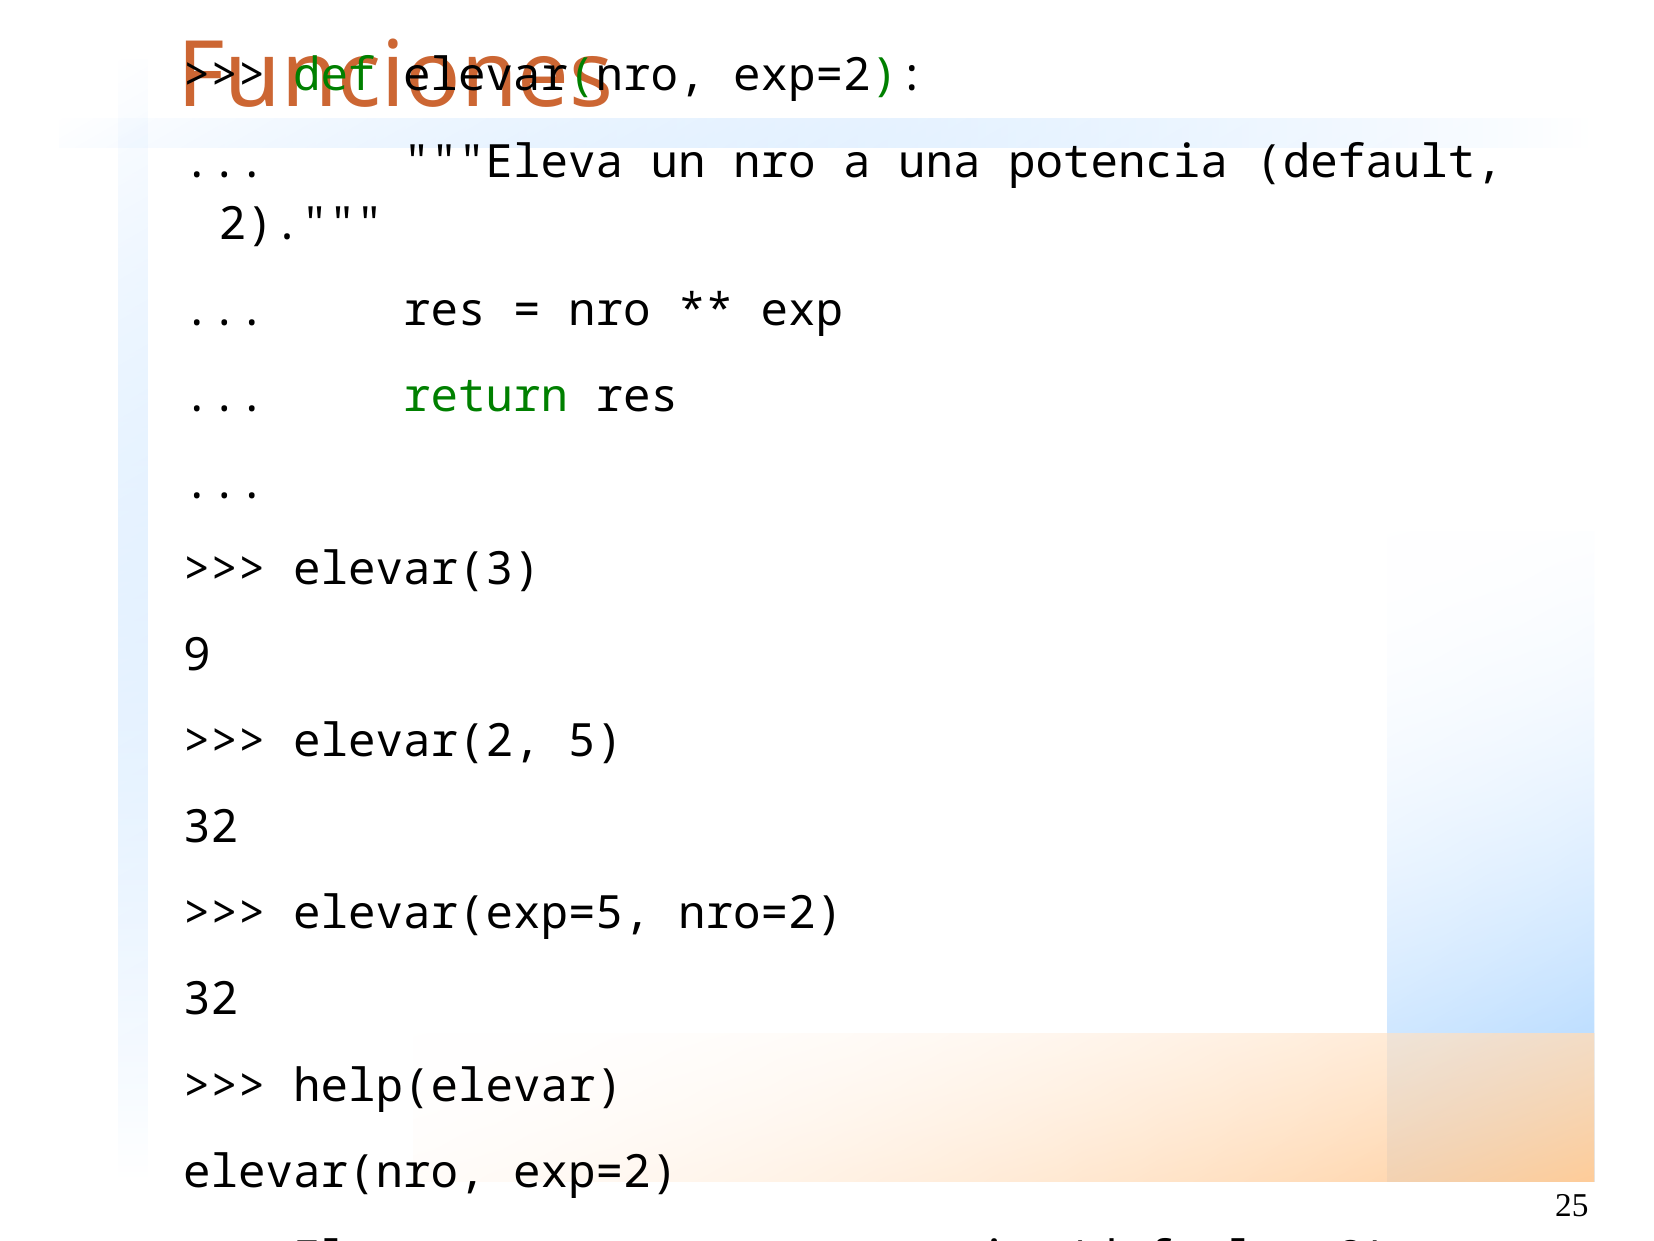

# Funciones
>>> def elevar(nro, exp=2):
... """Eleva un nro a una potencia (default, 2)."""
... res = nro ** exp
... return res
...
>>> elevar(3)
9
>>> elevar(2, 5)
32
>>> elevar(exp=5, nro=2)
32
>>> help(elevar)
elevar(nro, exp=2)
 Eleva un nro a una potencia (default, 2).